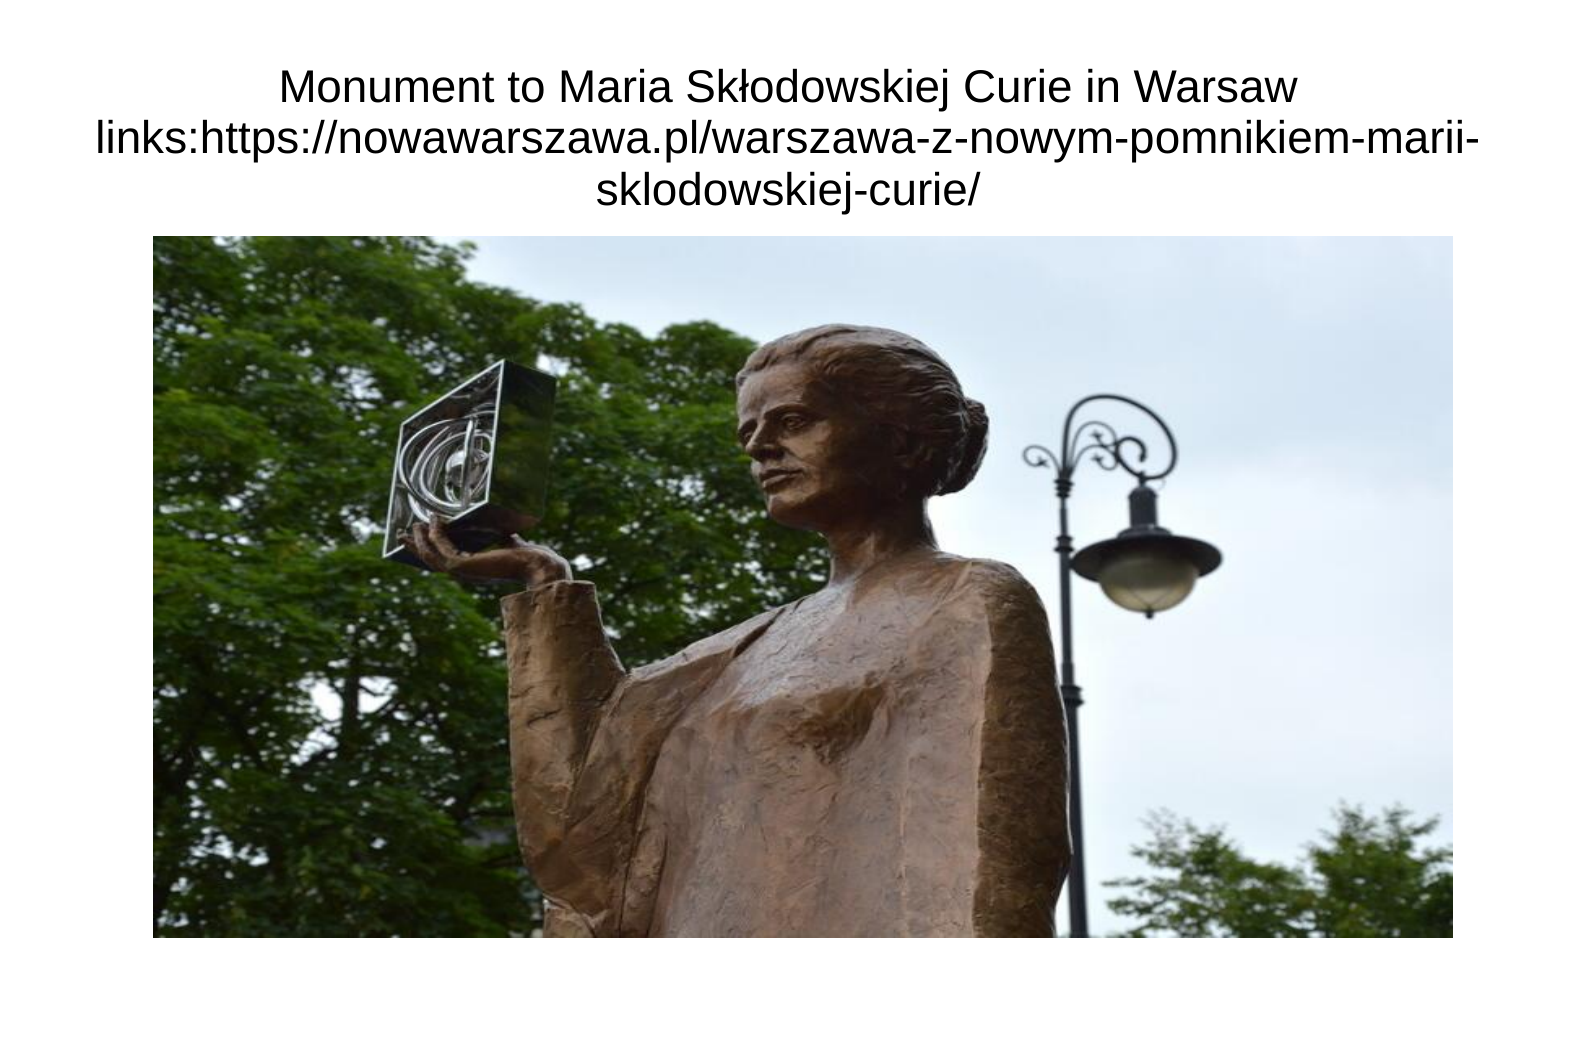

# Monument to Maria Skłodowskiej Curie in Warsaw links:https://nowawarszawa.pl/warszawa-z-nowym-pomnikiem-marii-sklodowskiej-curie/